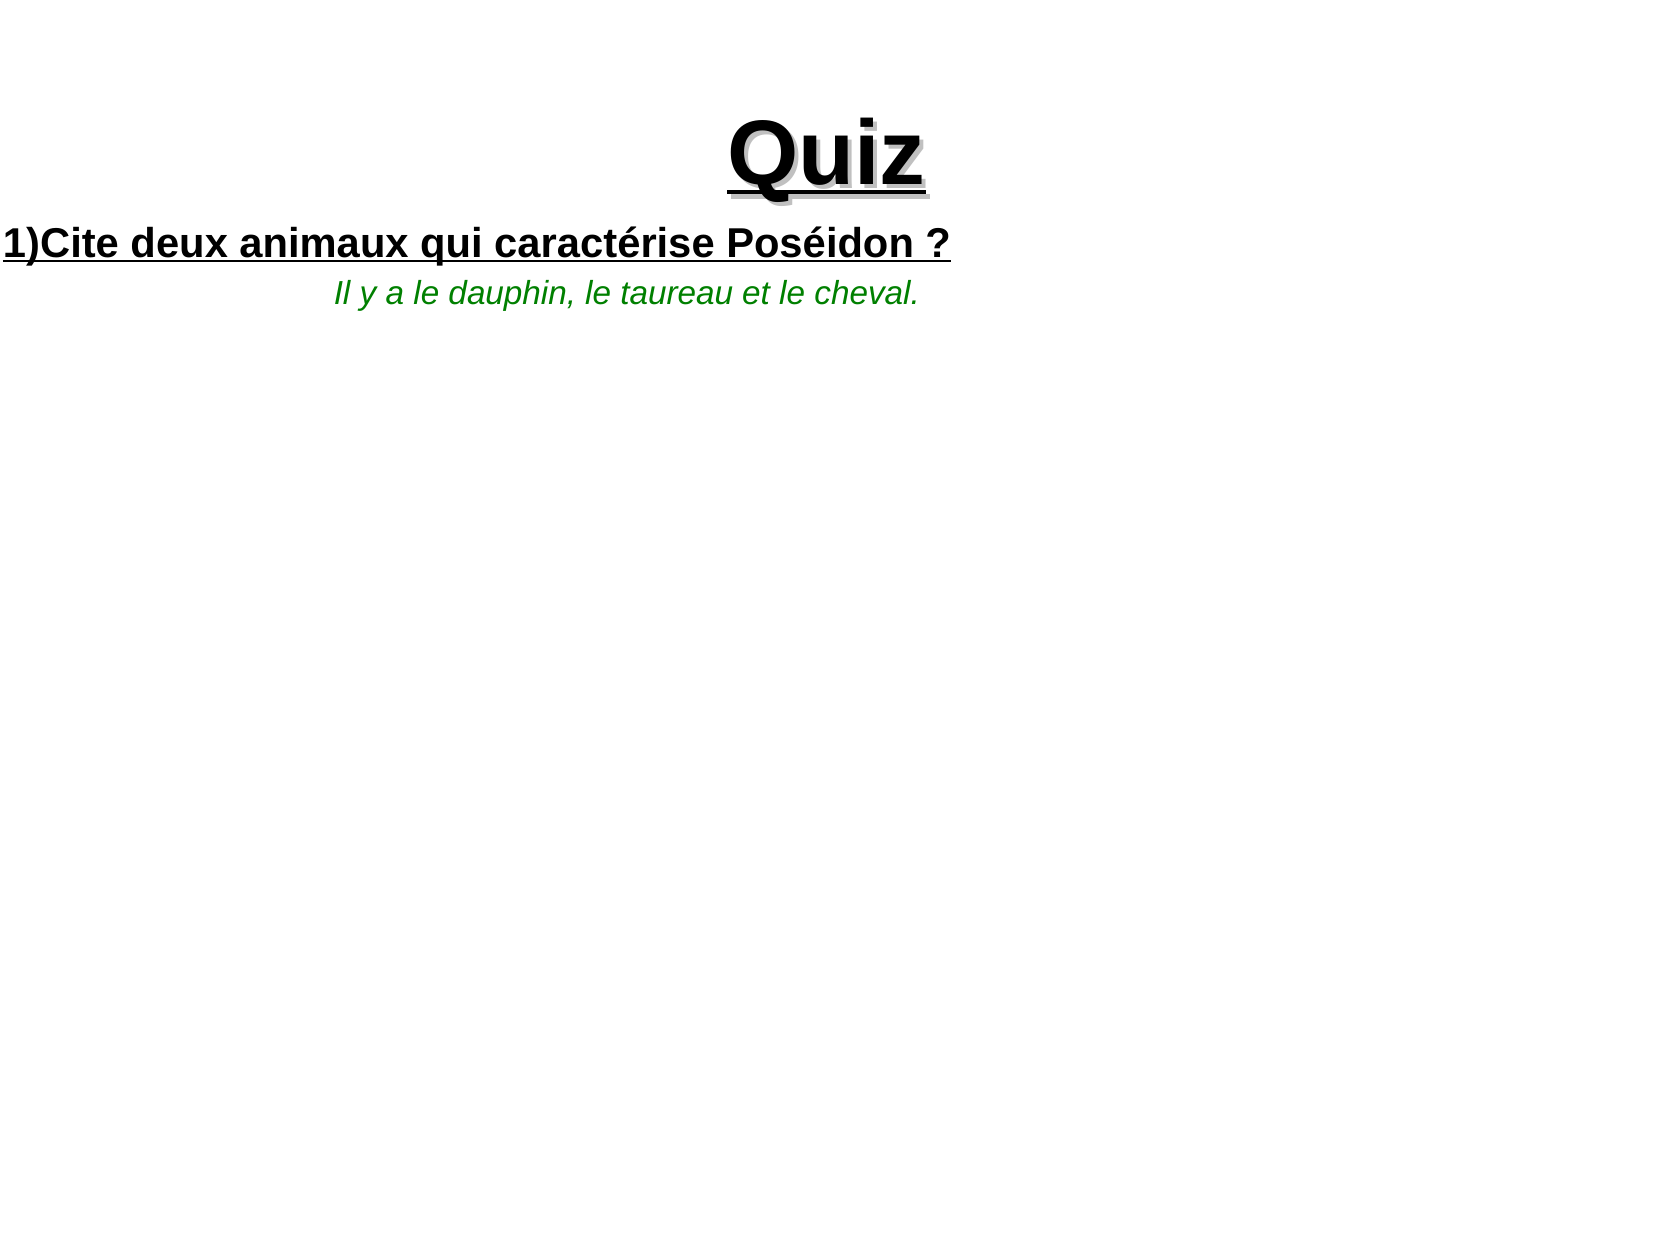

# Quiz
1)Cite deux animaux qui caractérise Poséidon ?
Il y a le dauphin, le taureau et le cheval.